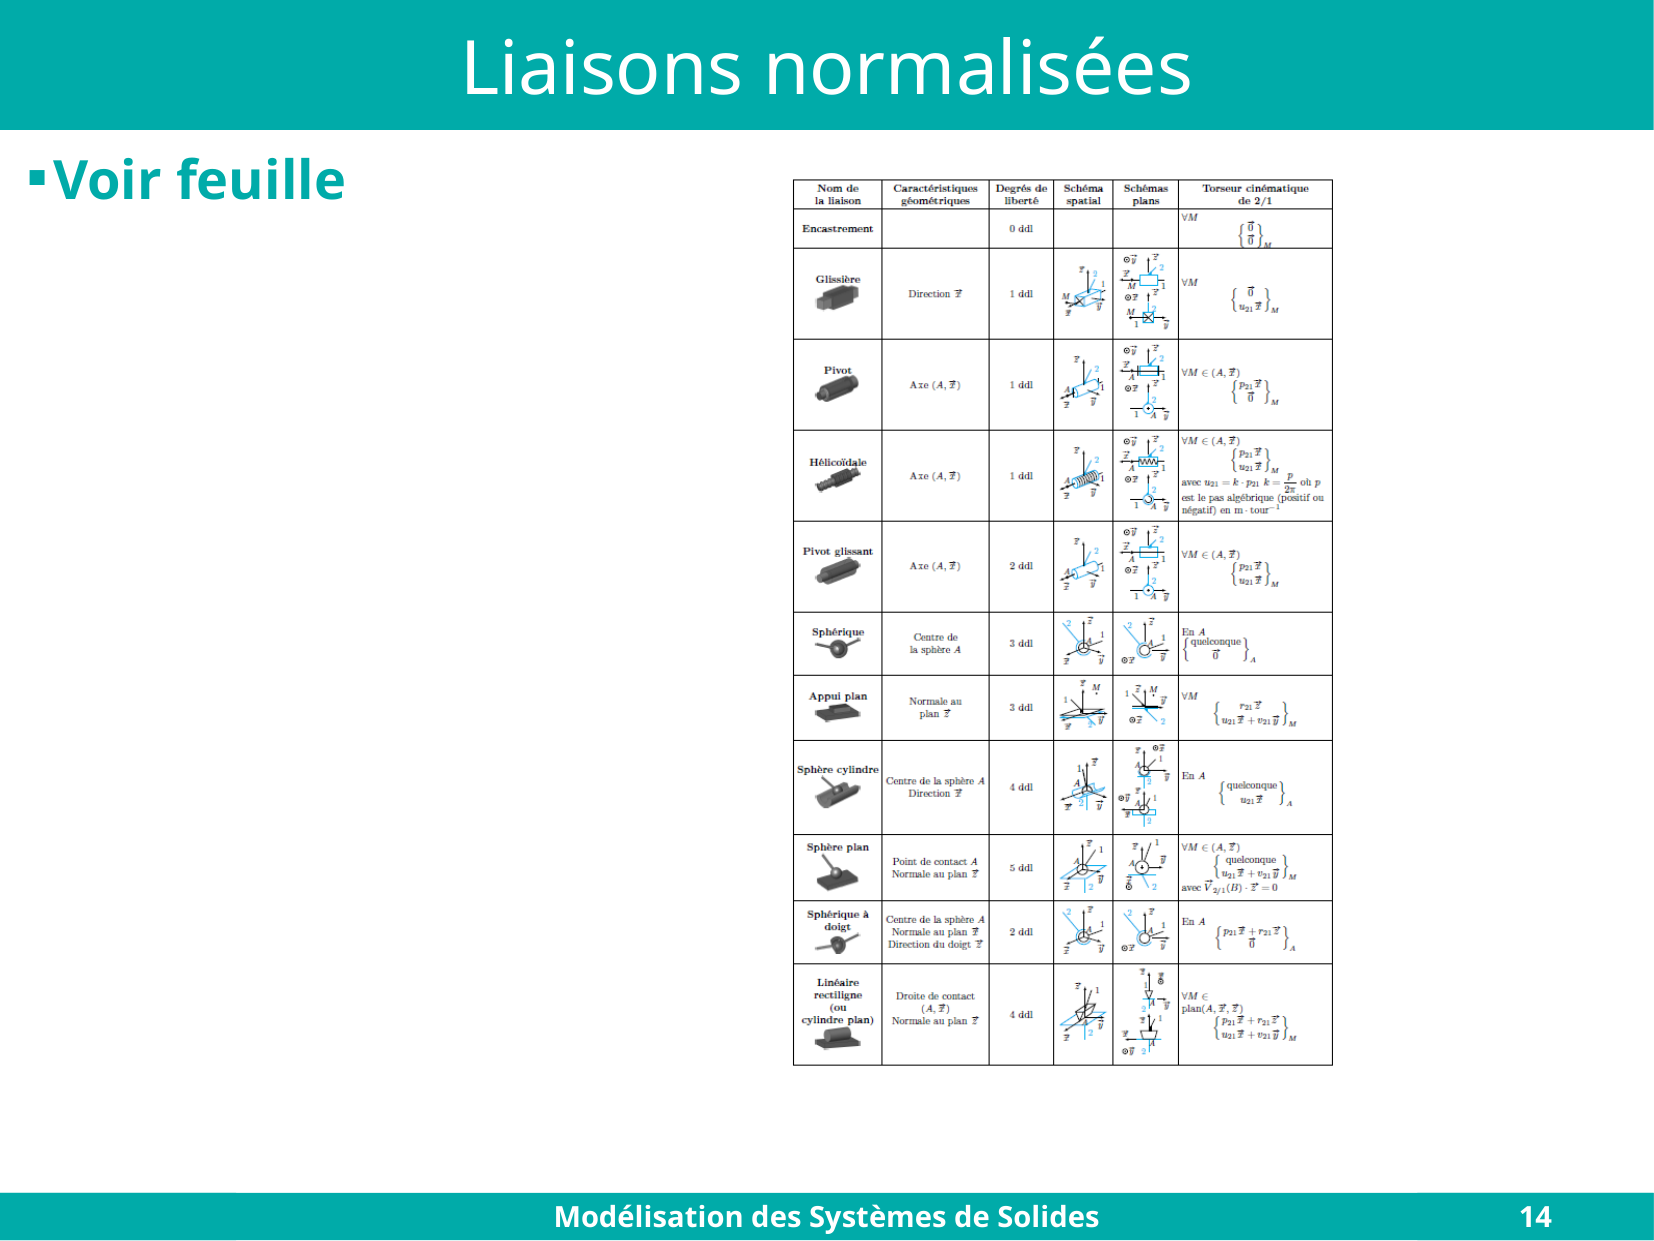

# Liaisons normalisées
Voir feuille
Modélisation des Systèmes de Solides
14